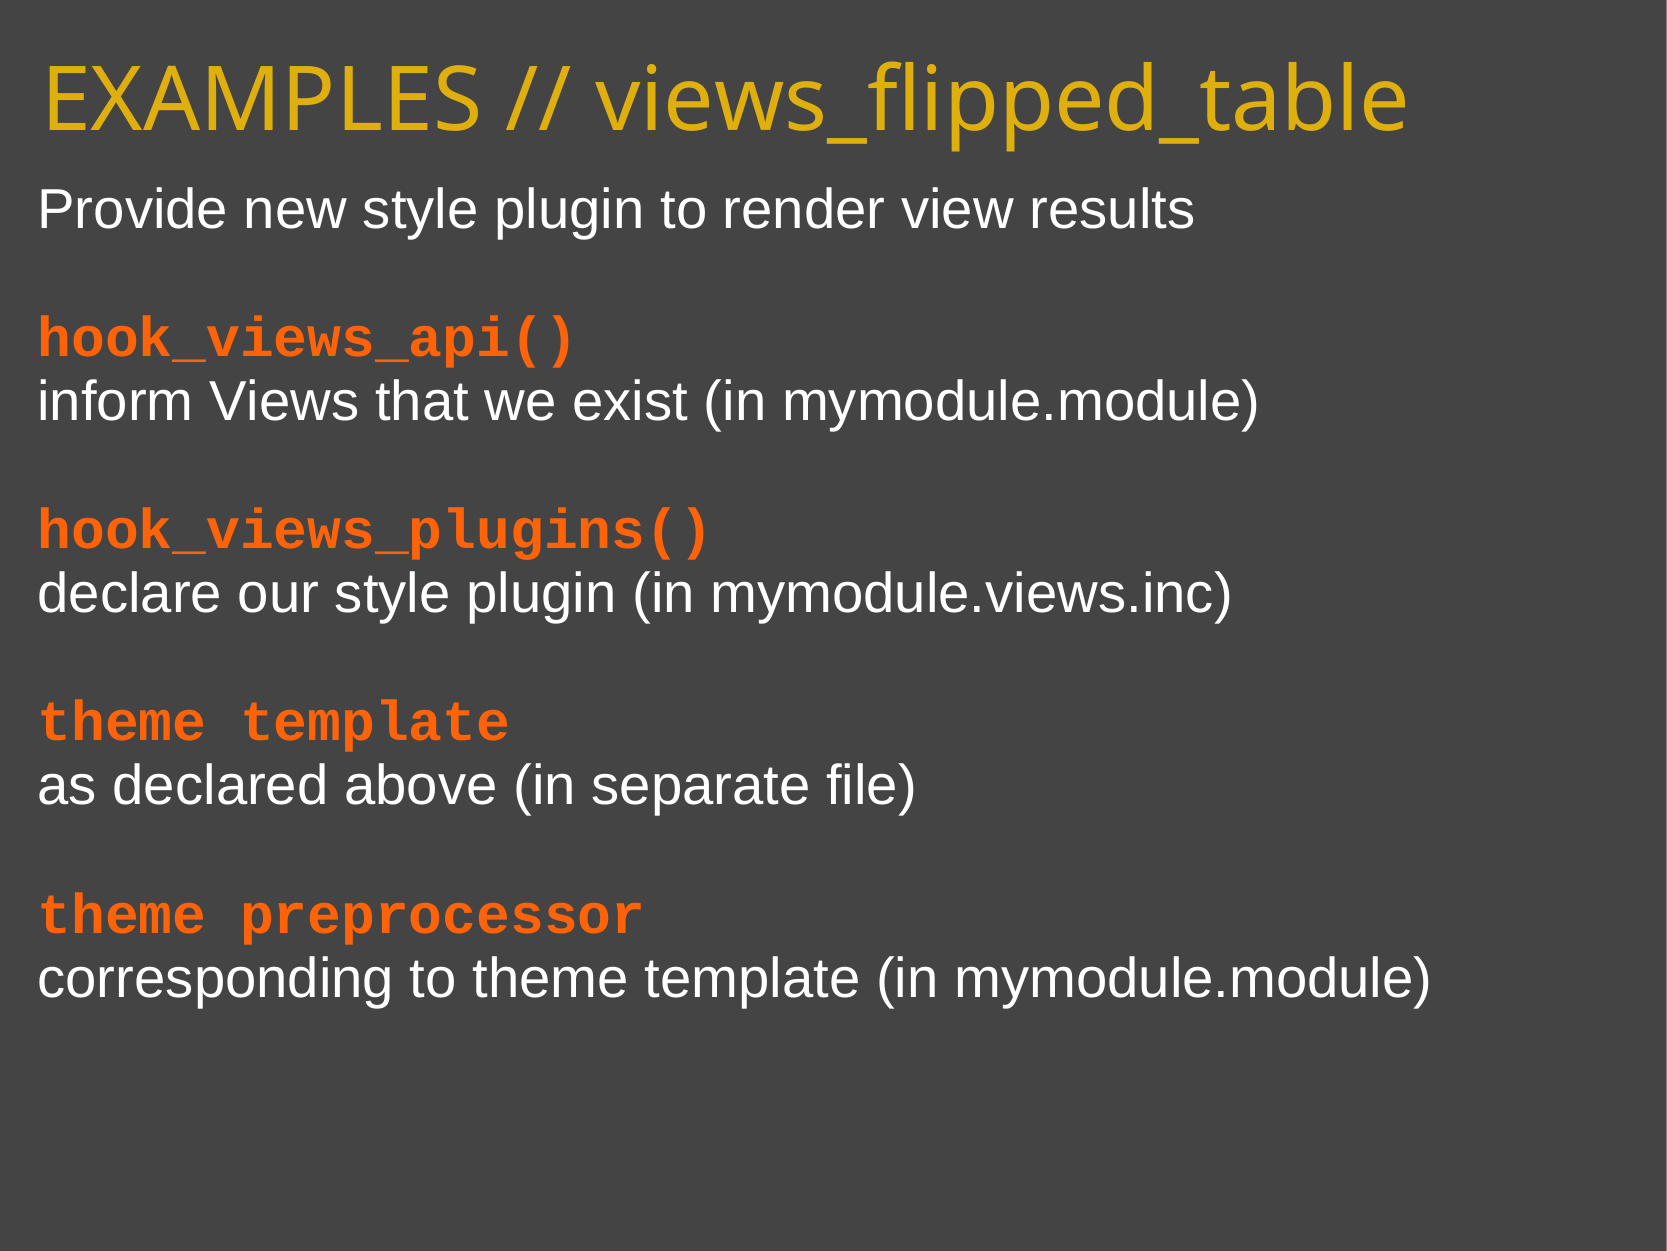

# EXAMPLES // views_flipped_table
Provide new style plugin to render view results
hook_views_api()
inform Views that we exist (in mymodule.module)
hook_views_plugins()
declare our style plugin (in mymodule.views.inc)
theme template
as declared above (in separate file)
theme preprocessor
corresponding to theme template (in mymodule.module)